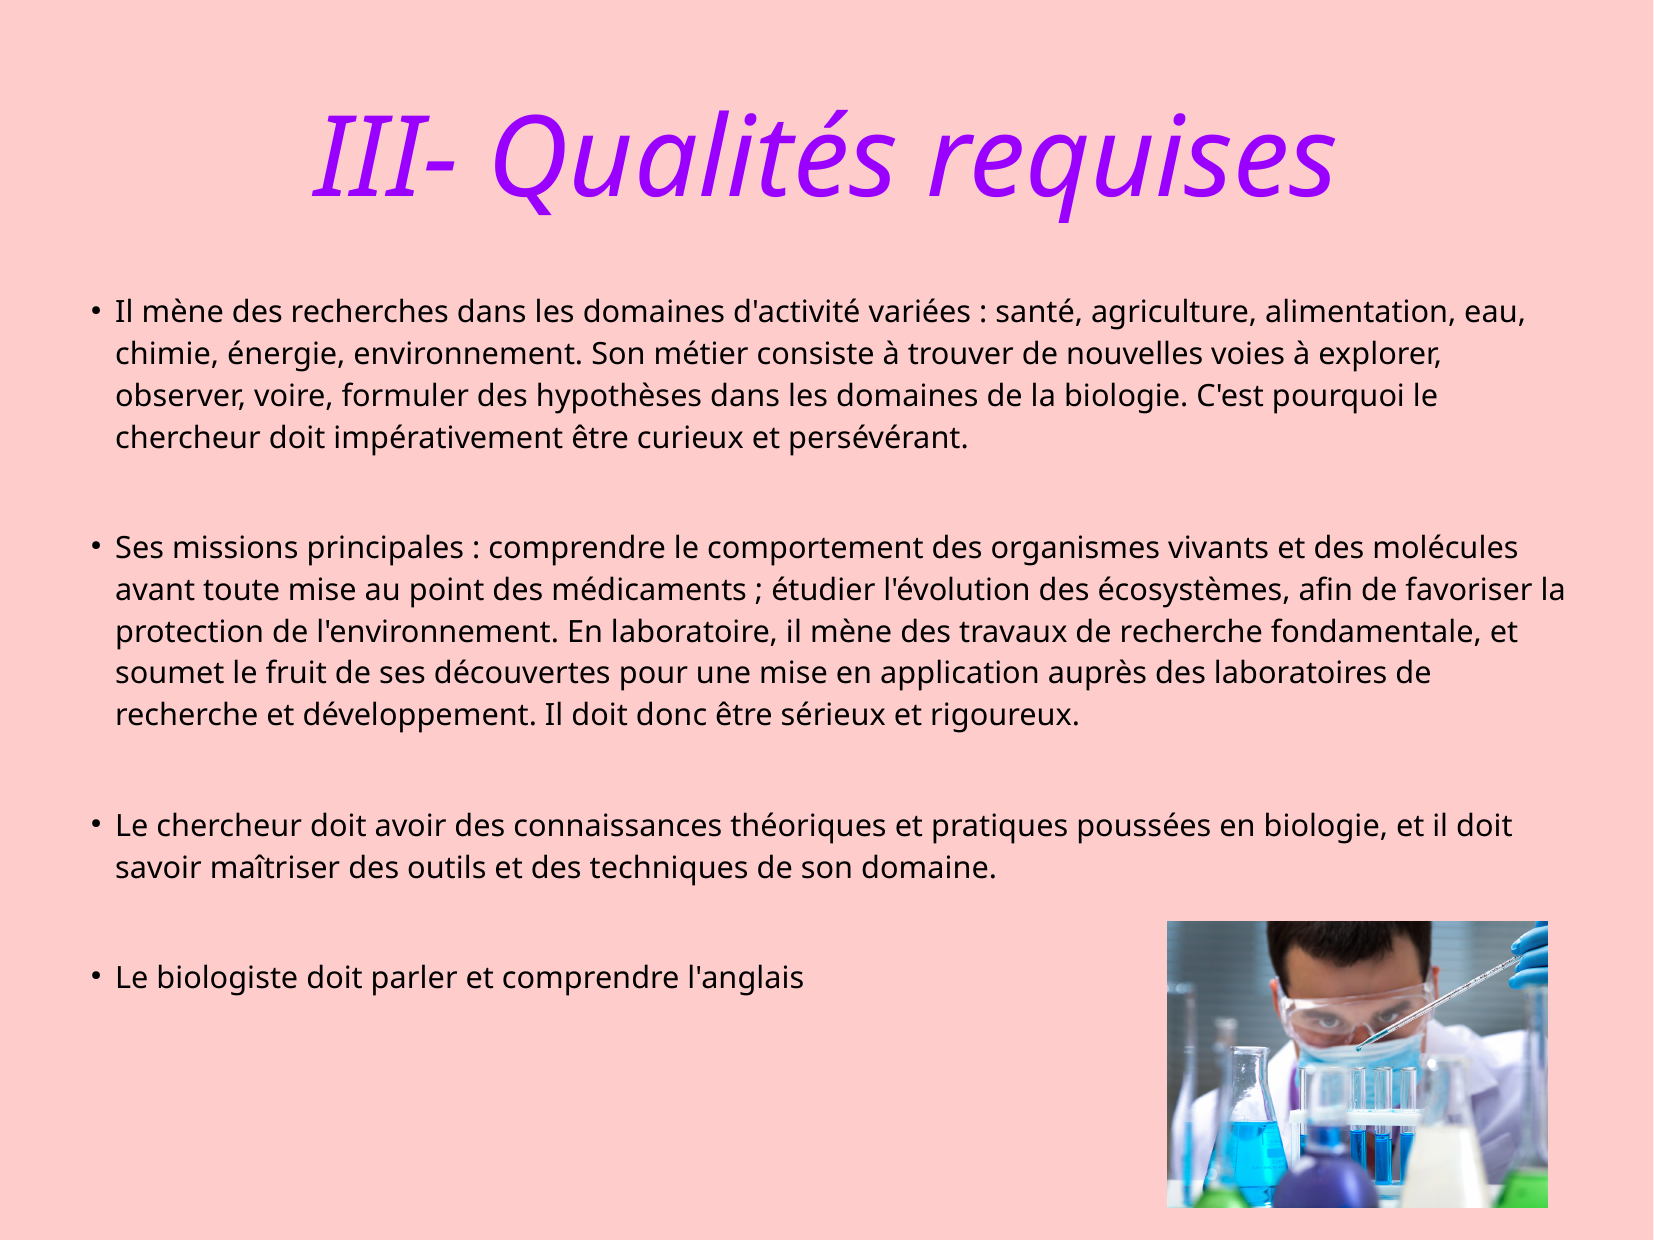

# III- Qualités requises
Il mène des recherches dans les domaines d'activité variées : santé, agriculture, alimentation, eau, chimie, énergie, environnement. Son métier consiste à trouver de nouvelles voies à explorer, observer, voire, formuler des hypothèses dans les domaines de la biologie. C'est pourquoi le chercheur doit impérativement être curieux et persévérant.
Ses missions principales : comprendre le comportement des organismes vivants et des molécules avant toute mise au point des médicaments ; étudier l'évolution des écosystèmes, afin de favoriser la protection de l'environnement. En laboratoire, il mène des travaux de recherche fondamentale, et soumet le fruit de ses découvertes pour une mise en application auprès des laboratoires de recherche et développement. Il doit donc être sérieux et rigoureux.
Le chercheur doit avoir des connaissances théoriques et pratiques poussées en biologie, et il doit savoir maîtriser des outils et des techniques de son domaine.
Le biologiste doit parler et comprendre l'anglais